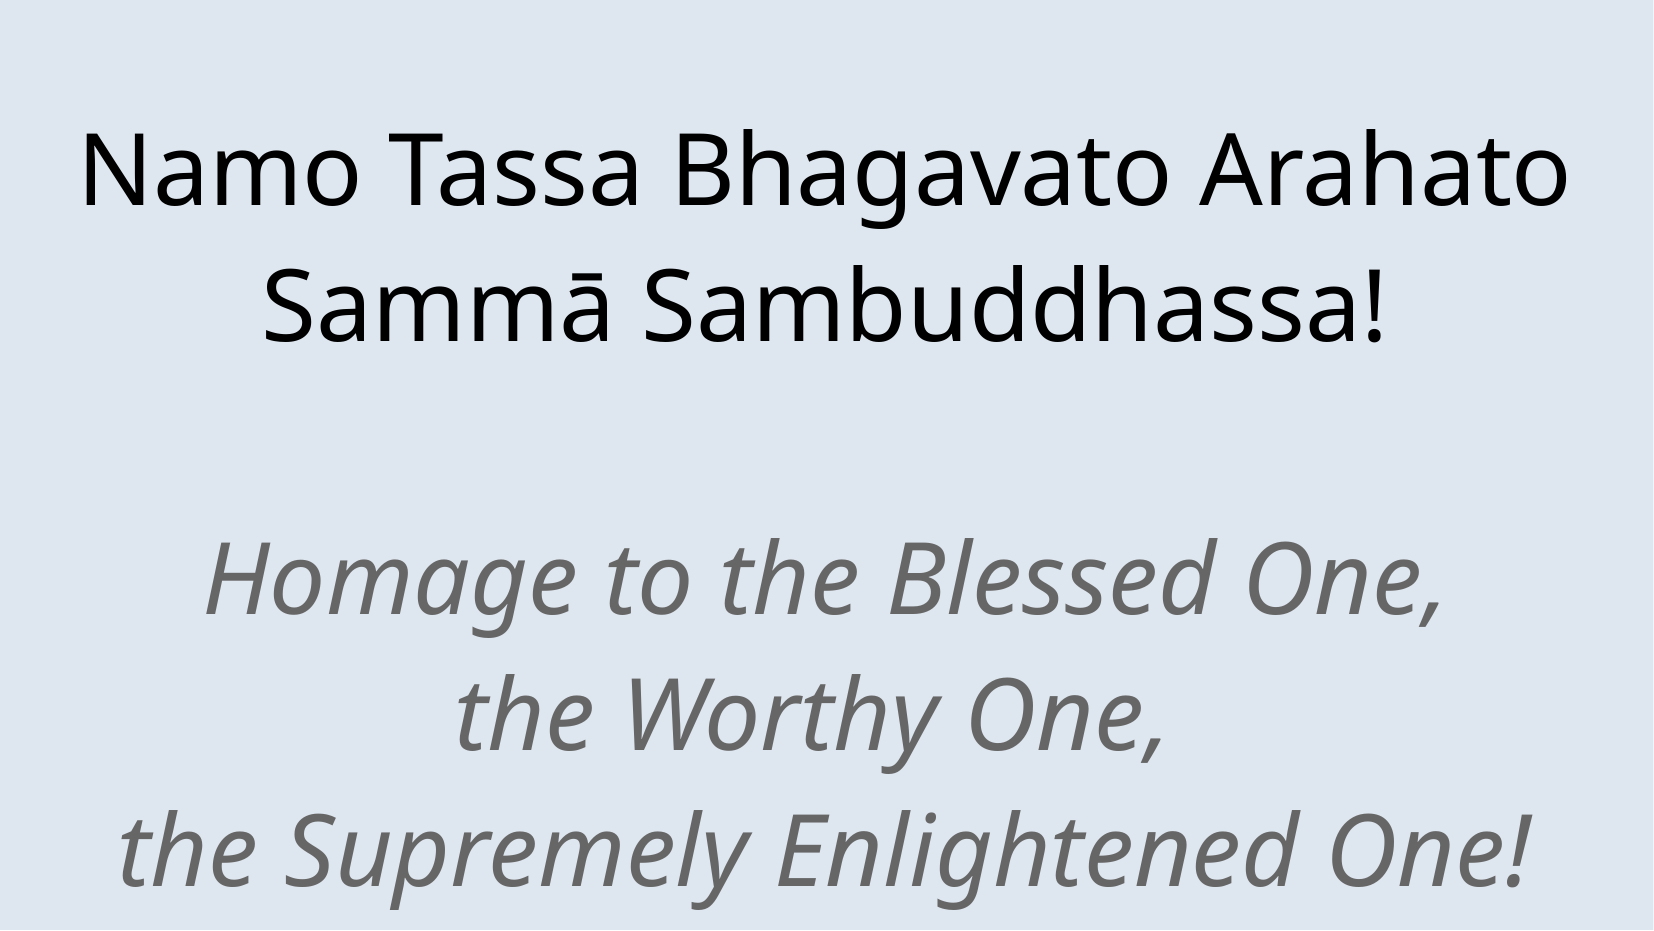

# Namo Tassa Bhagavato Arahato Sammā Sambuddhassa!
Homage to the Blessed One,
the Worthy One,
the Supremely Enlightened One!